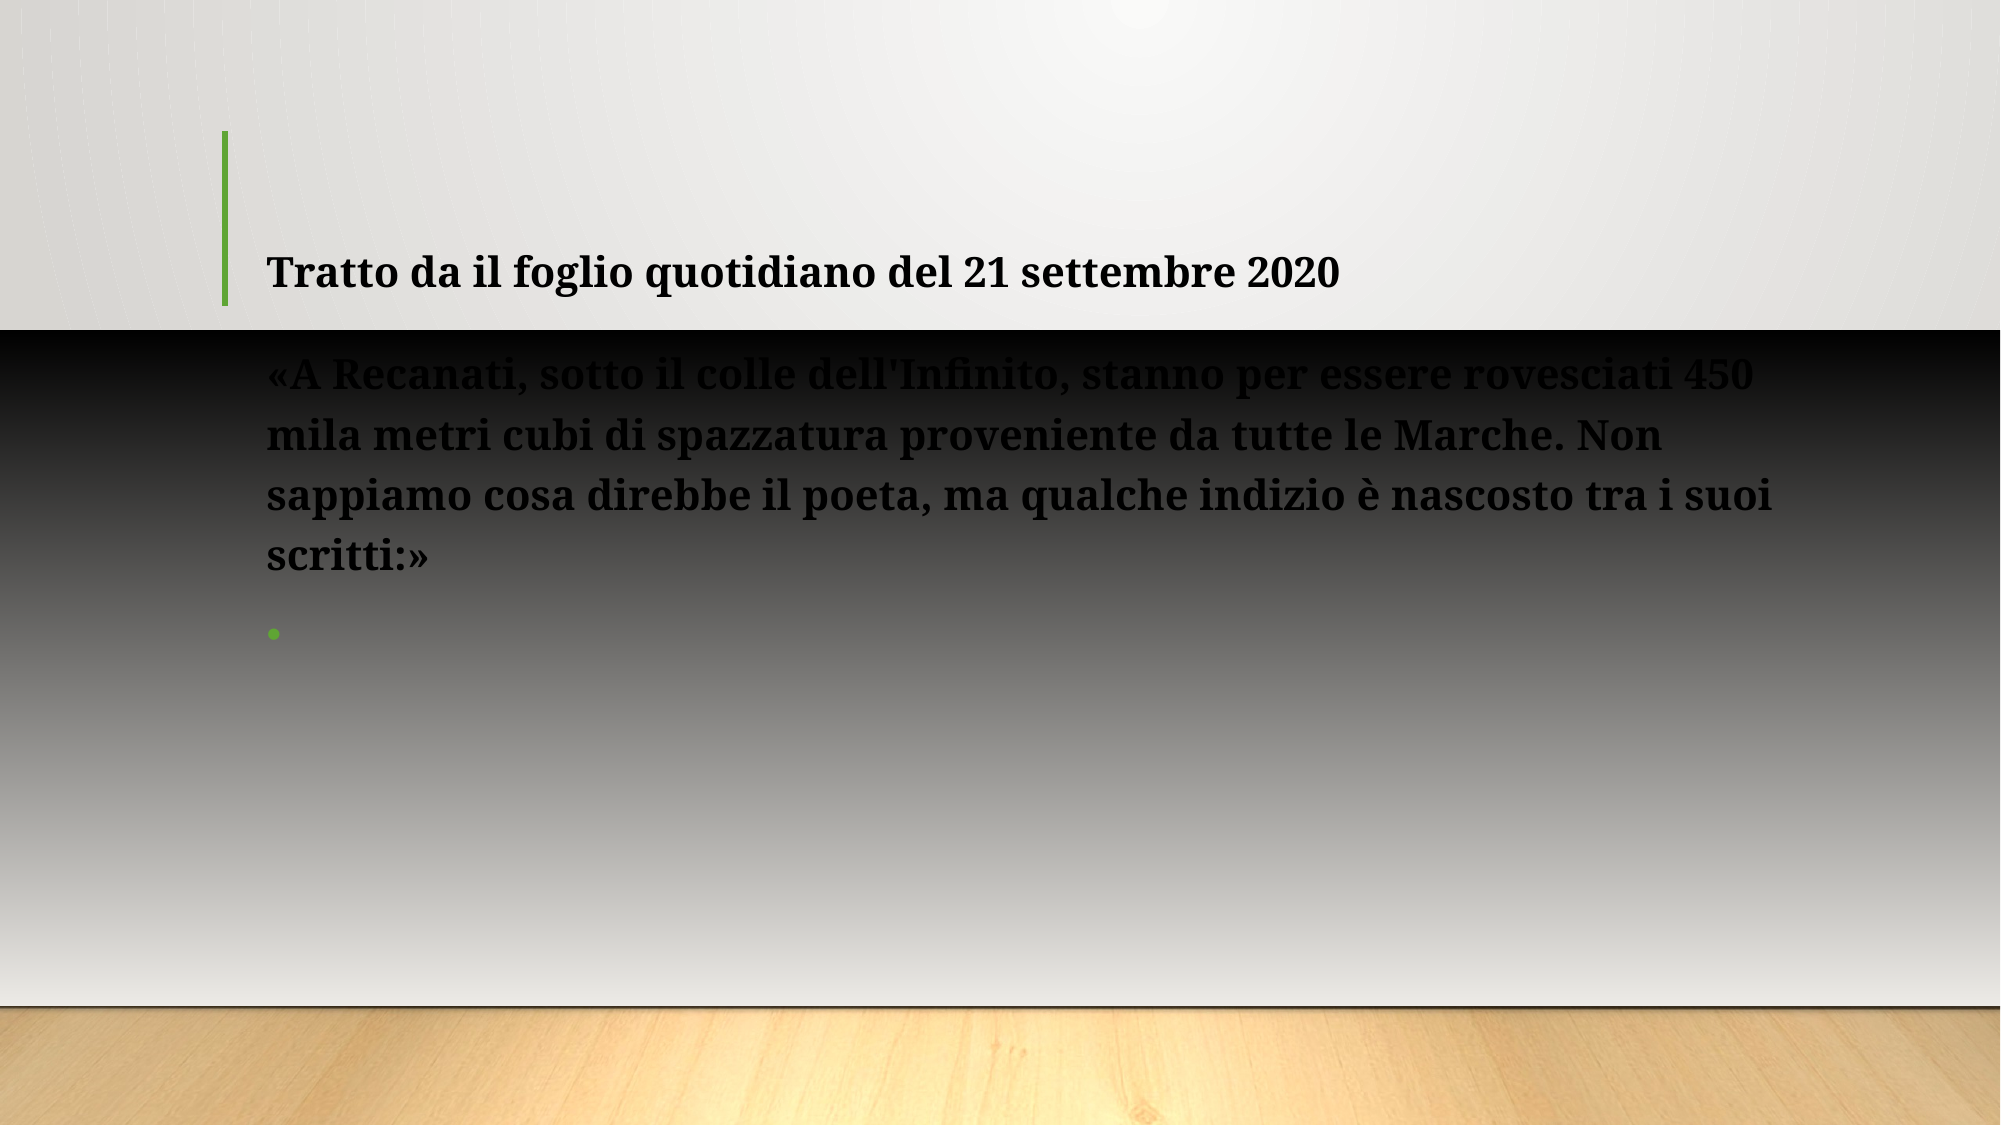

# Tratto da il foglio quotidiano del 21 settembre 2020
«A Recanati, sotto il colle dell'Infinito, stanno per essere rovesciati 450 mila metri cubi di spazzatura proveniente da tutte le Marche. Non sappiamo cosa direbbe il poeta, ma qualche indizio è nascosto tra i suoi scritti:»